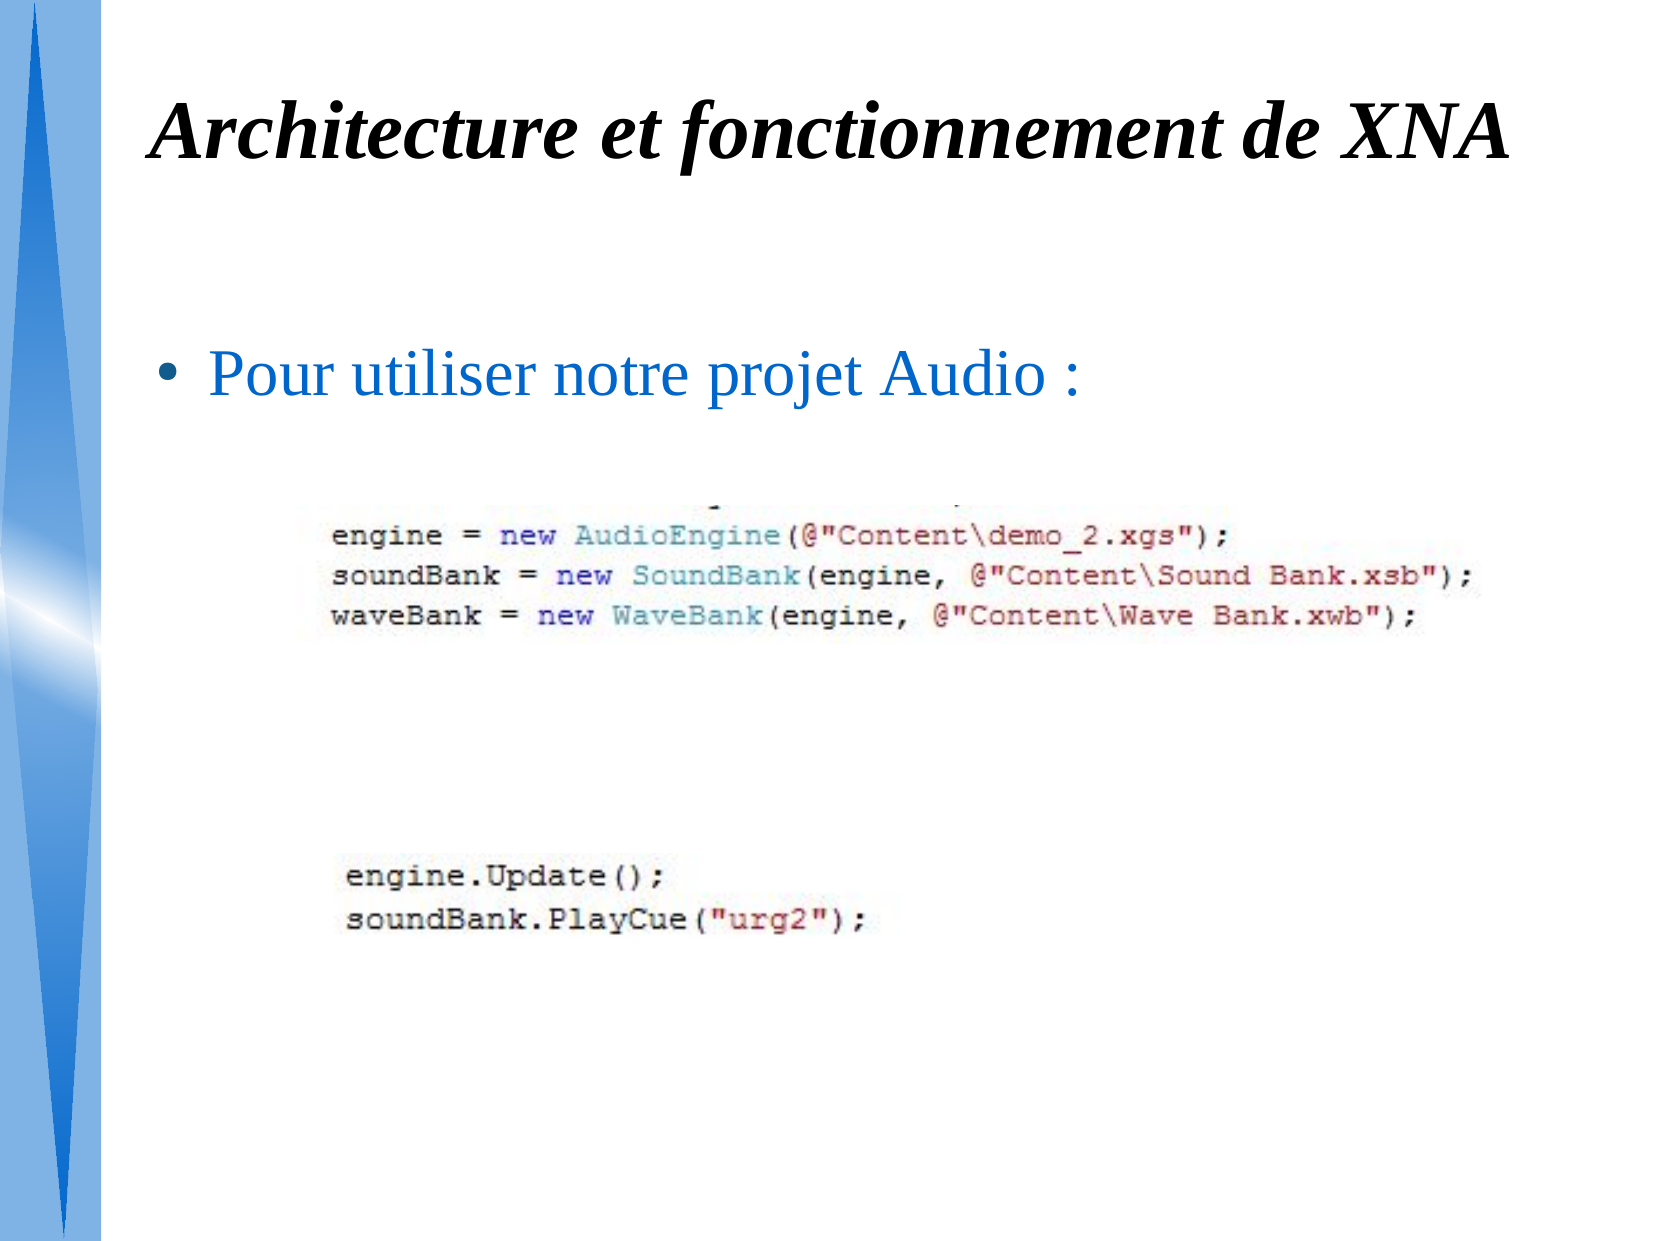

# Architecture et fonctionnement de XNA
Pour utiliser notre projet Audio :